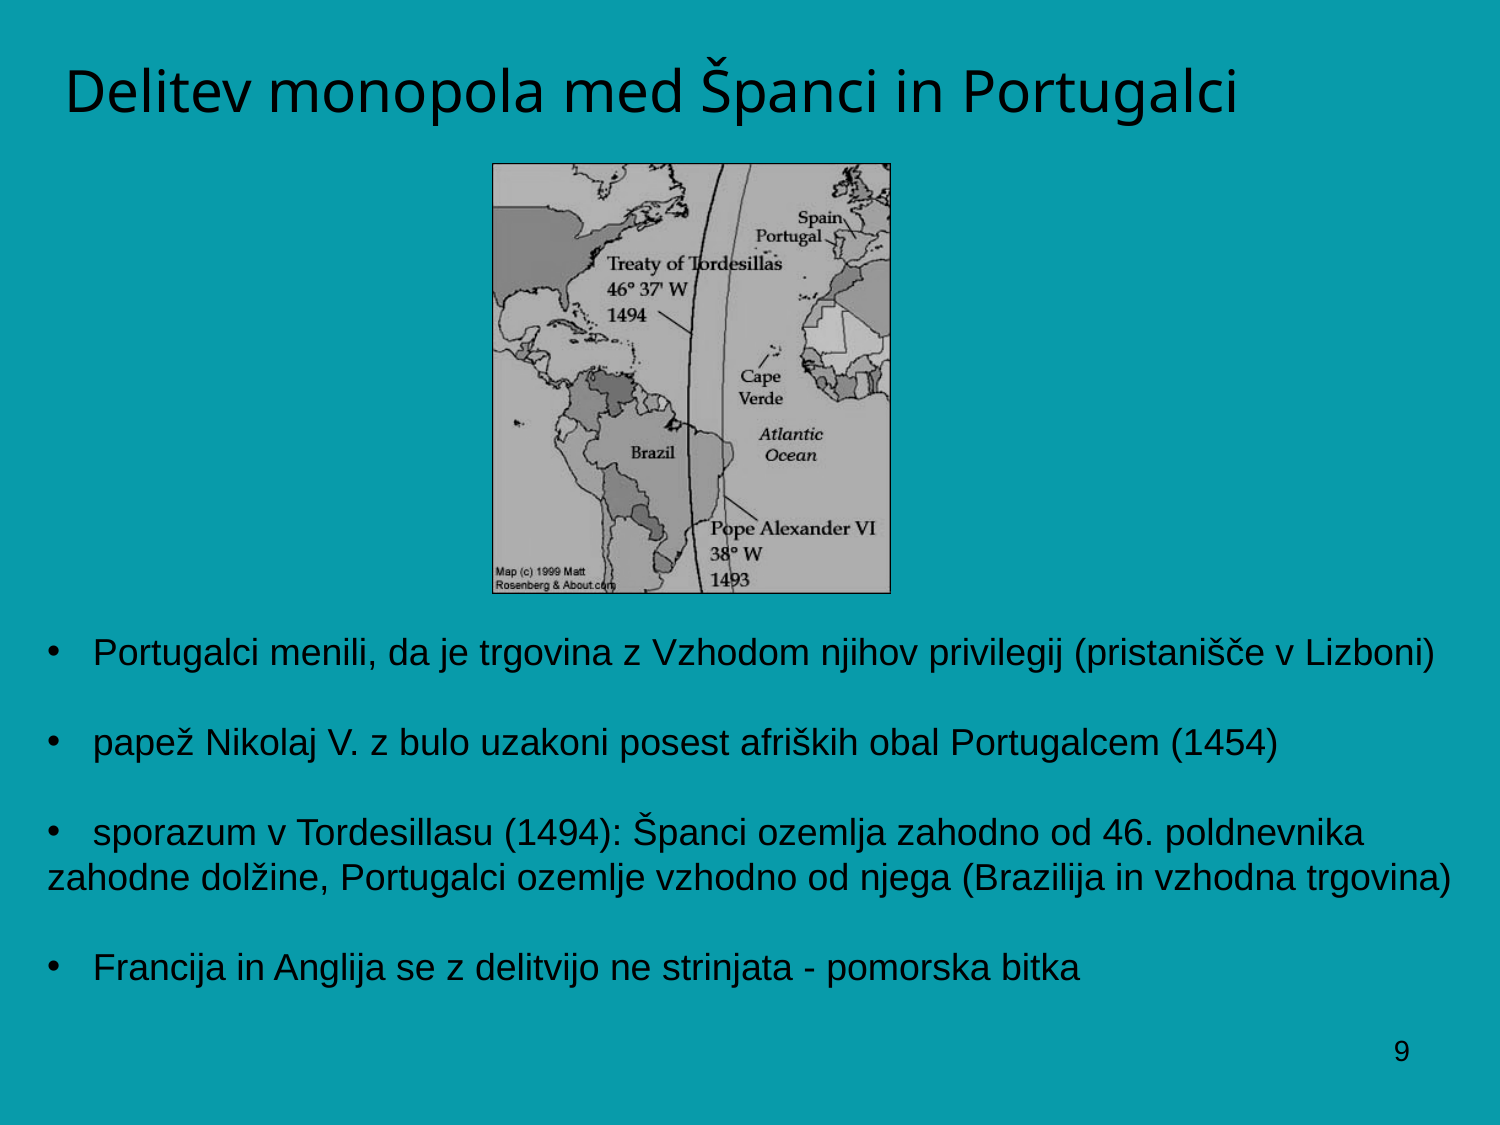

Delitev monopola med Španci in Portugalci
 Portugalci menili, da je trgovina z Vzhodom njihov privilegij (pristanišče v Lizboni)
 papež Nikolaj V. z bulo uzakoni posest afriških obal Portugalcem (1454)
 sporazum v Tordesillasu (1494): Španci ozemlja zahodno od 46. poldnevnika
zahodne dolžine, Portugalci ozemlje vzhodno od njega (Brazilija in vzhodna trgovina)
 Francija in Anglija se z delitvijo ne strinjata - pomorska bitka